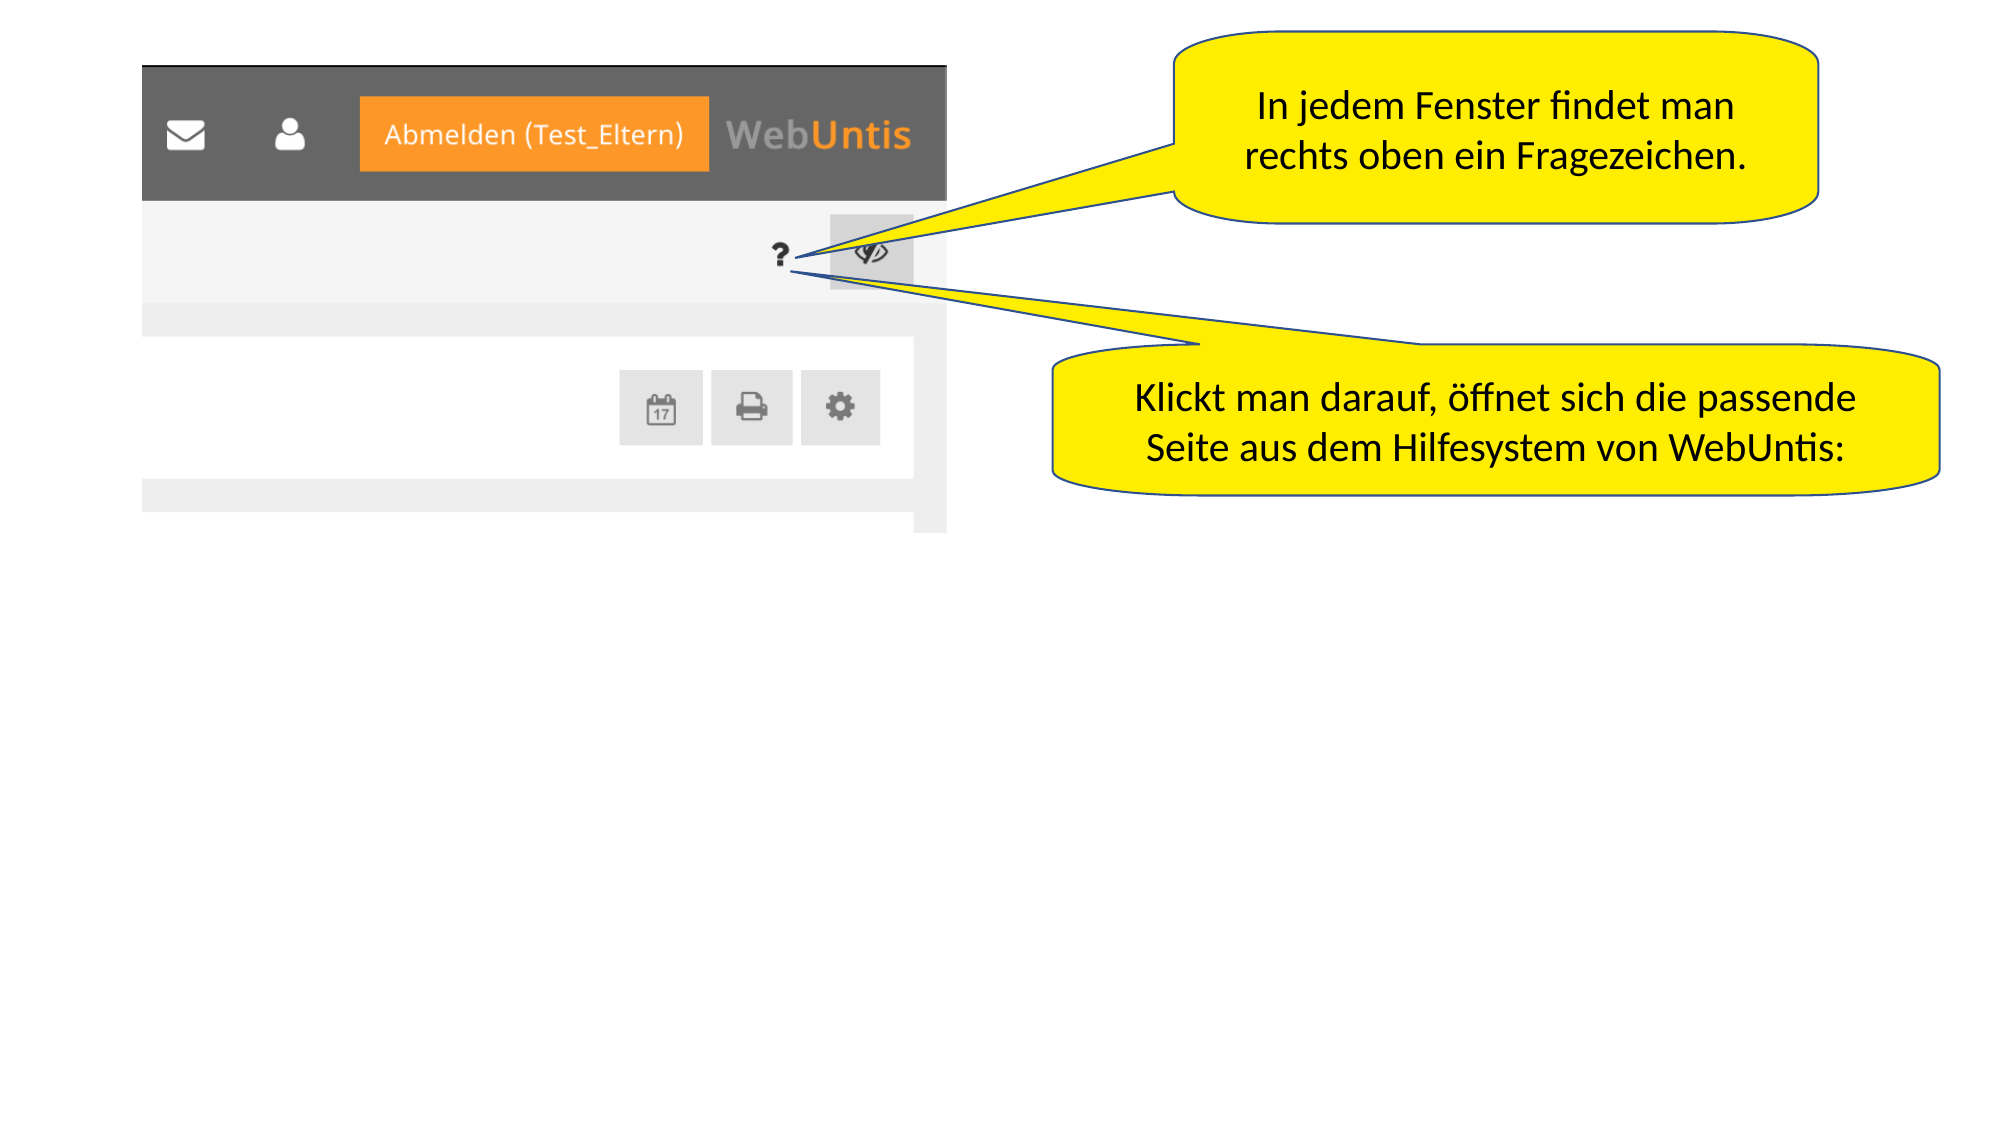

In jedem Fenster findet man rechts oben ein Fragezeichen.
Klickt man darauf, öffnet sich die passende Seite aus dem Hilfesystem von WebUntis: